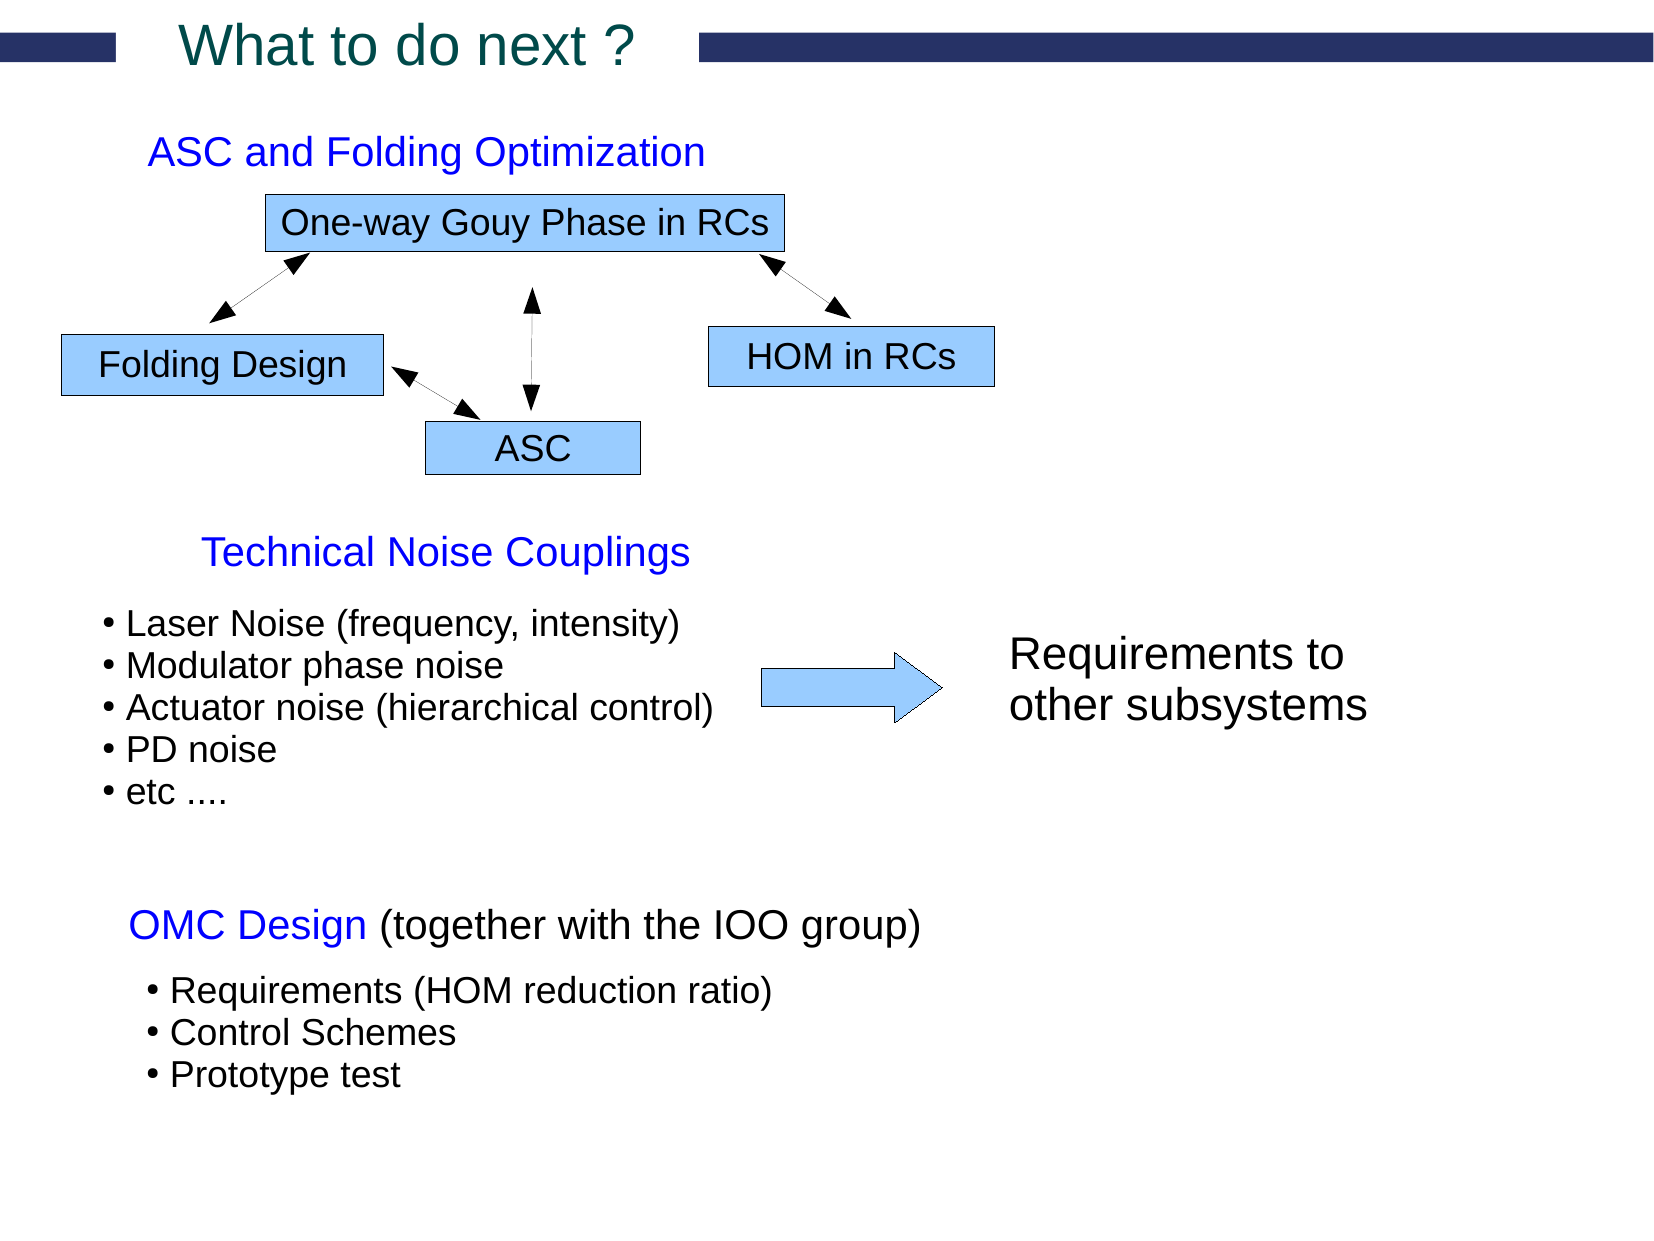

# What to do next ?
ASC and Folding Optimization
One-way Gouy Phase in RCs
HOM in RCs
Folding Design
ASC
Technical Noise Couplings
 Laser Noise (frequency, intensity)
 Modulator phase noise
 Actuator noise (hierarchical control)
 PD noise
 etc ....
Requirements to
other subsystems
OMC Design (together with the IOO group)
 Requirements (HOM reduction ratio)
 Control Schemes
 Prototype test